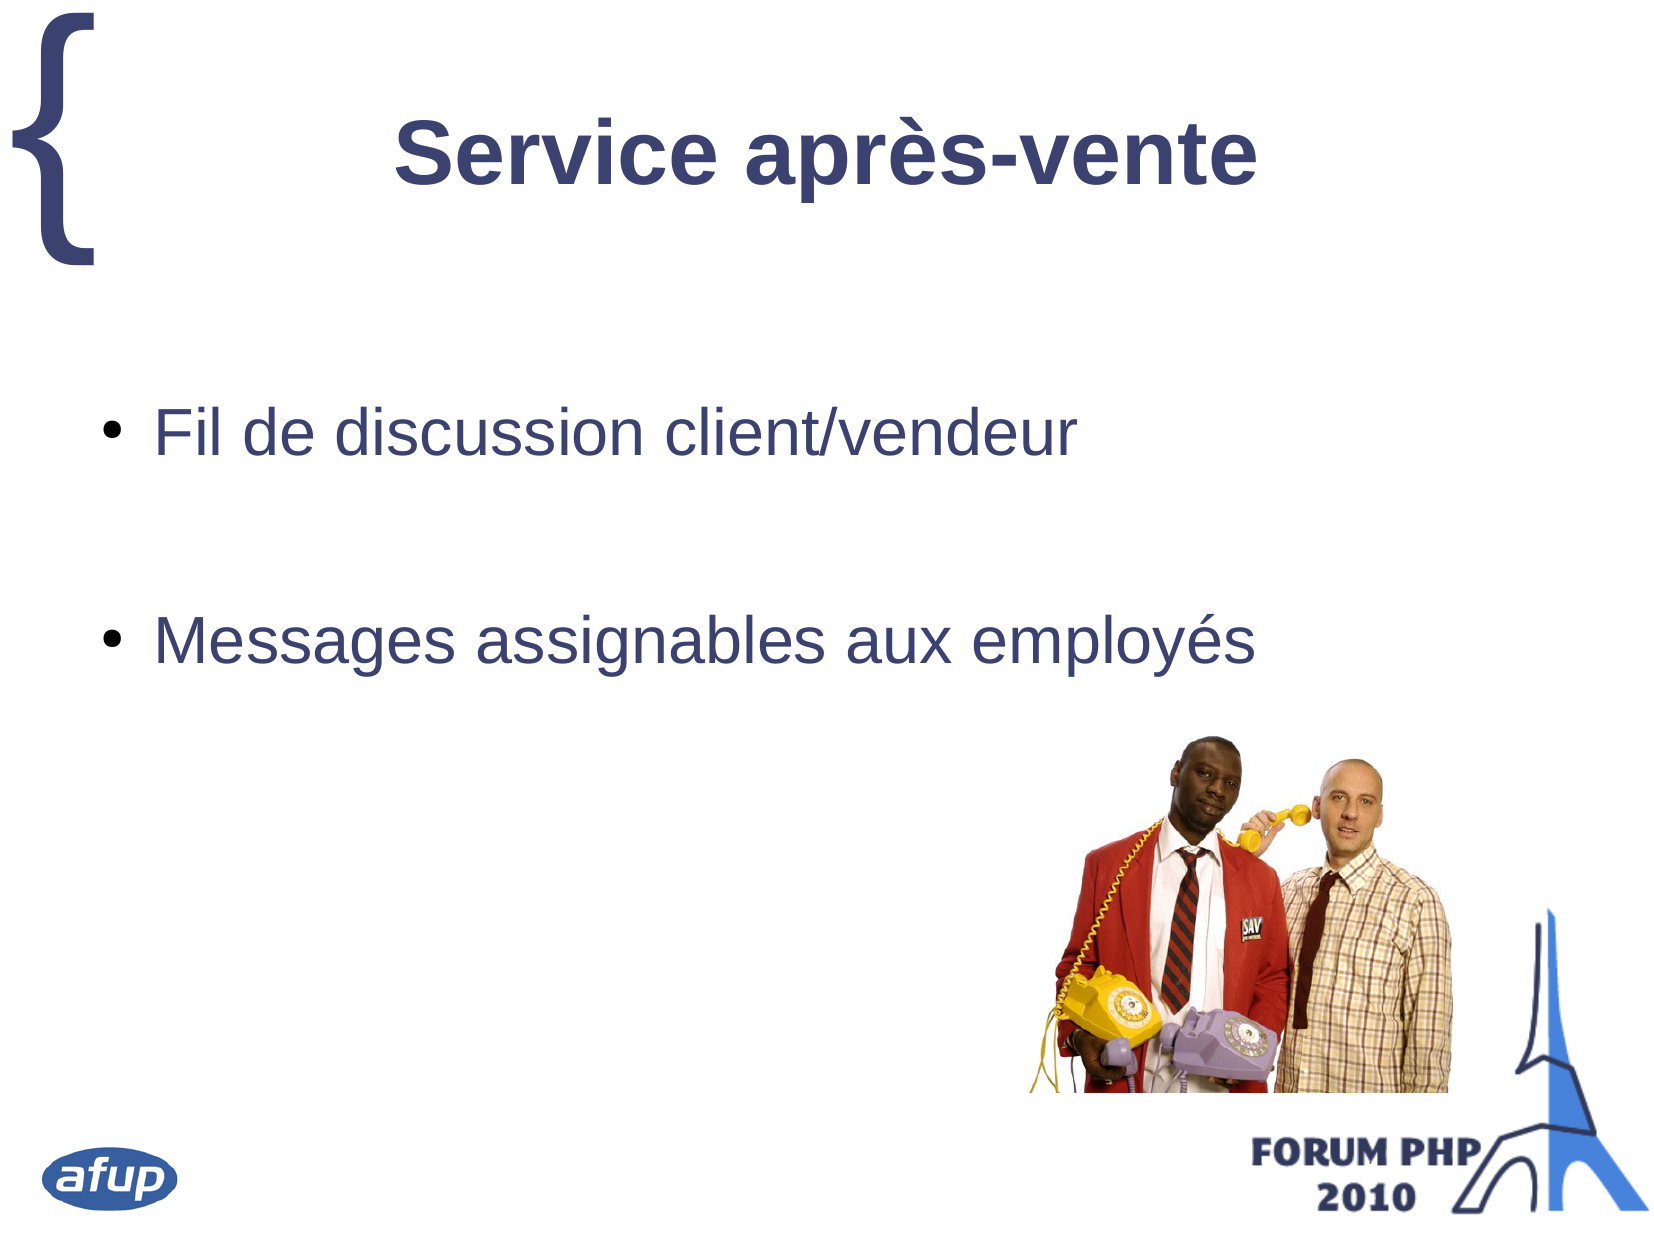

# Service après-vente
Fil de discussion client/vendeur
Messages assignables aux employés